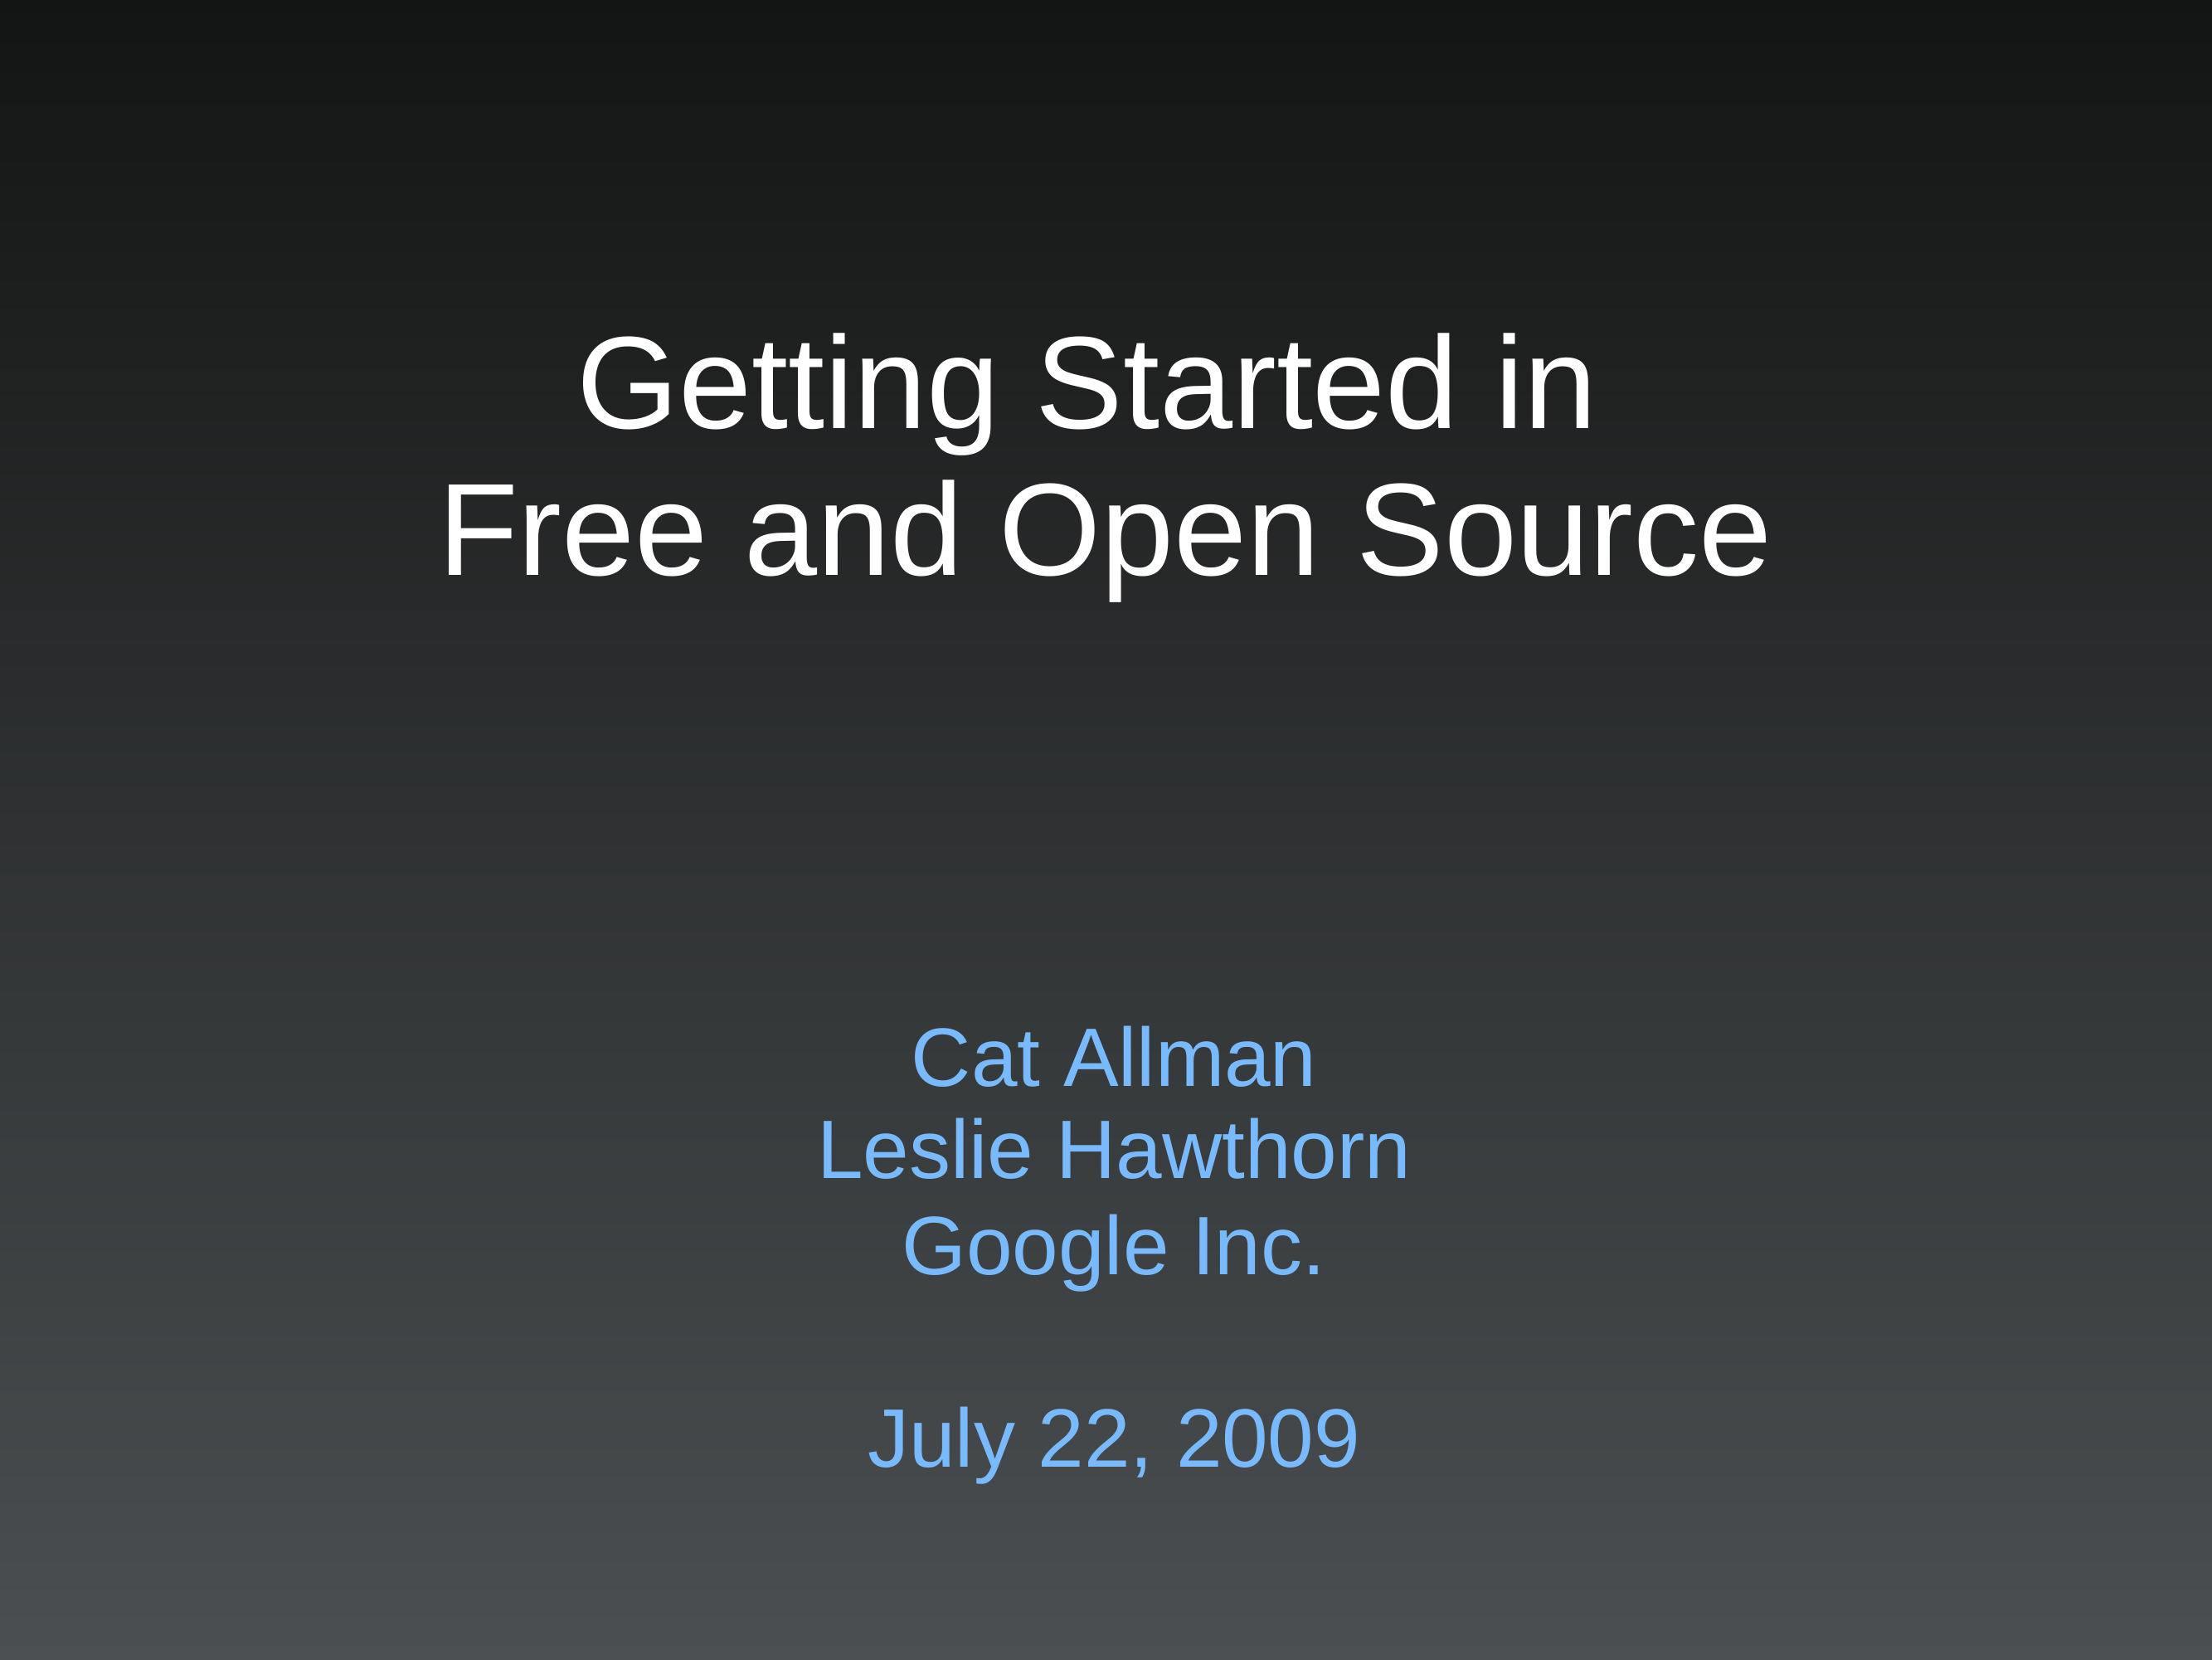

Getting Started in
Free and Open Source
# Cat Allman
Leslie Hawthorn
Google Inc.
July 22, 2009